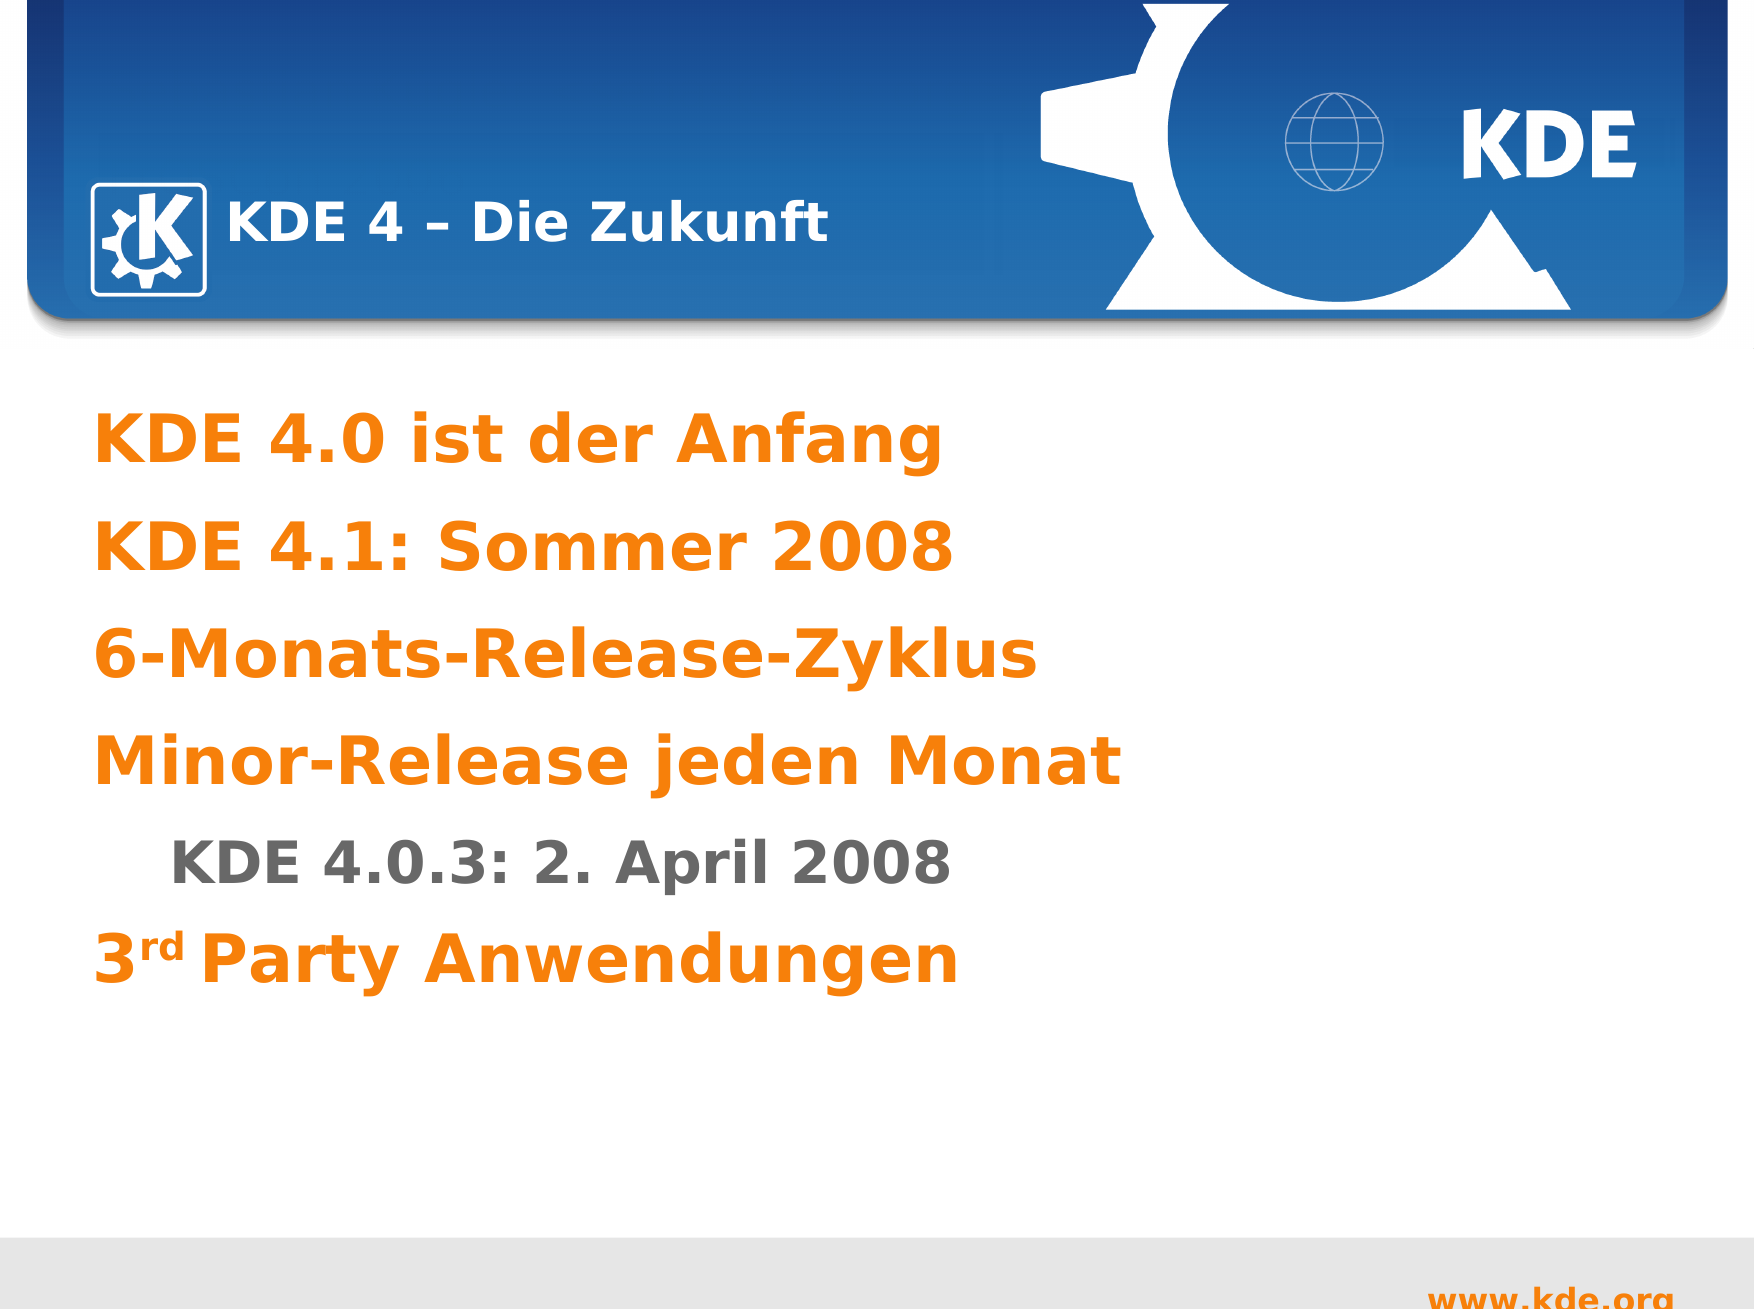

# KDE 4 – Die Zukunft
KDE 4.0 ist der Anfang
KDE 4.1: Sommer 2008
6-Monats-Release-Zyklus
Minor-Release jeden Monat
KDE 4.0.3: 2. April 2008
3rd Party Anwendungen